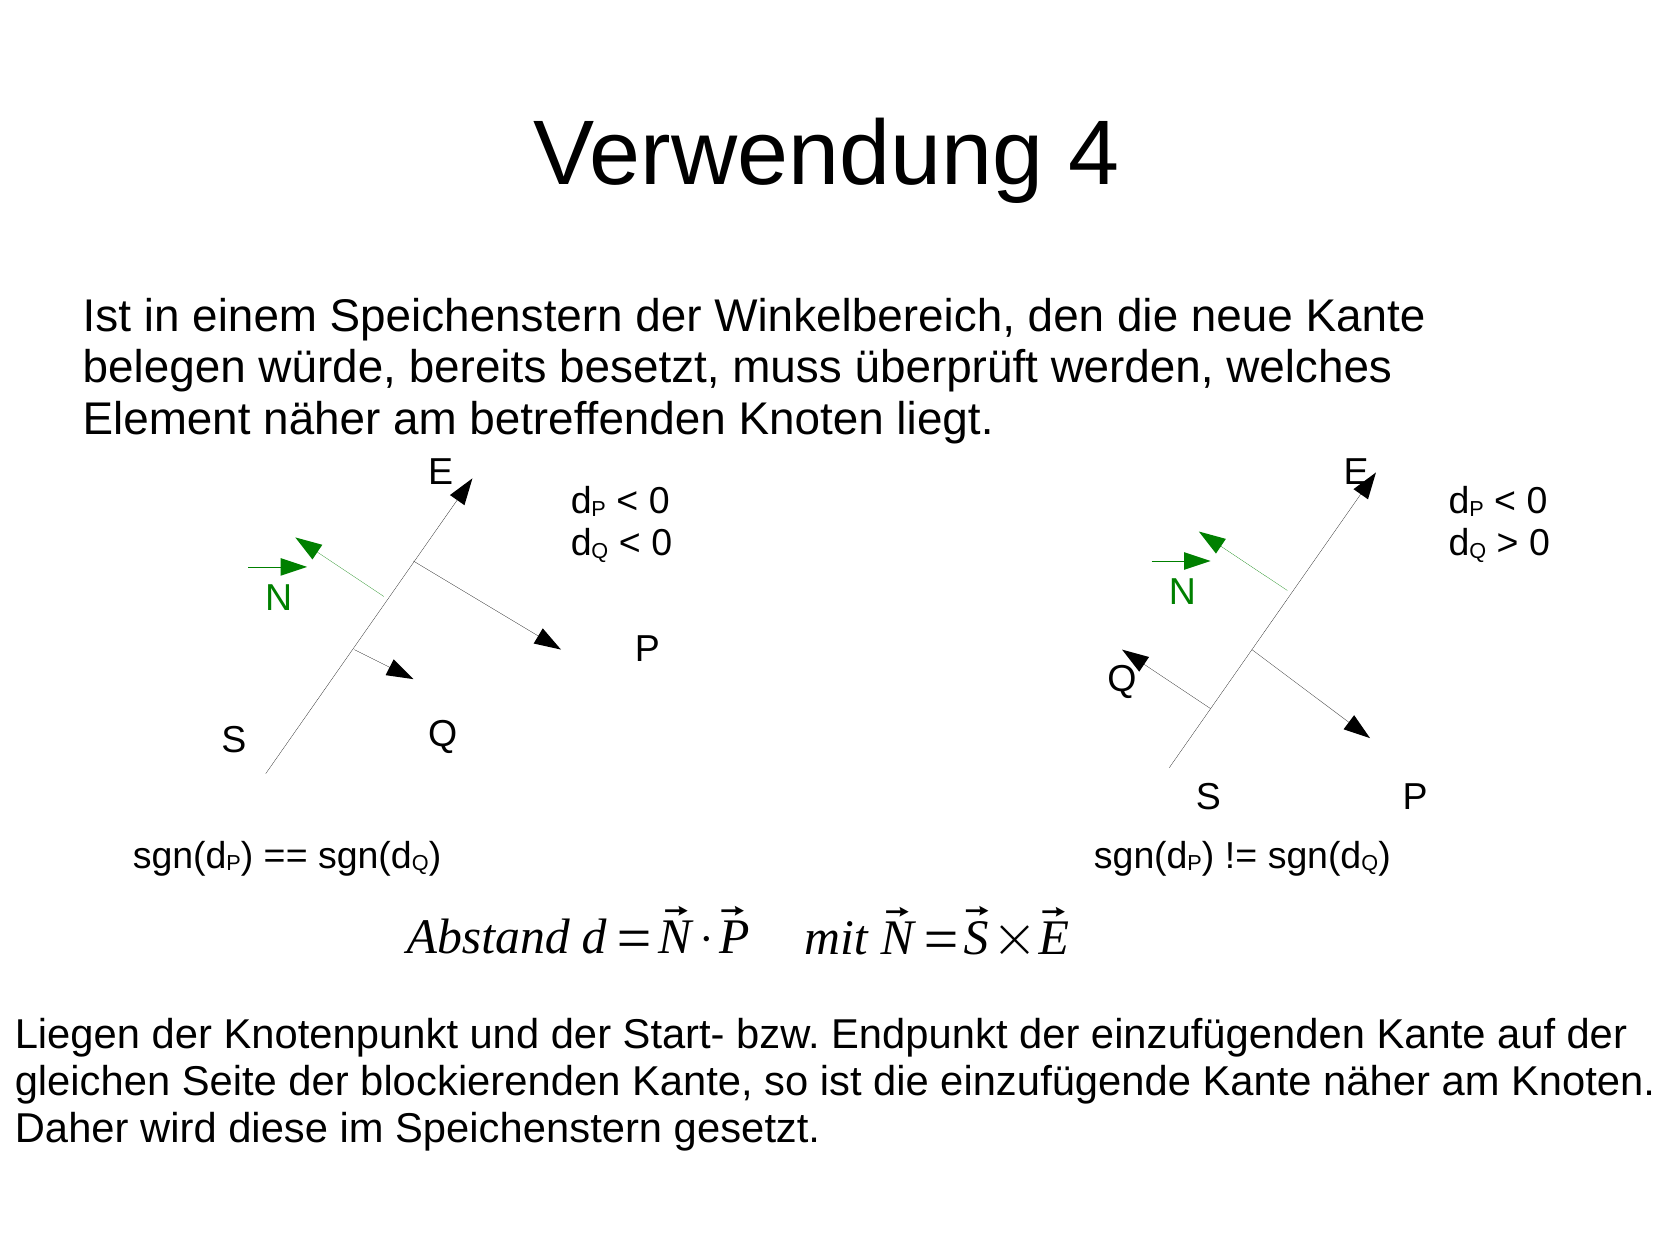

# Verwendung 4
Ist in einem Speichenstern der Winkelbereich, den die neue Kante belegen würde, bereits besetzt, muss überprüft werden, welches Element näher am betreffenden Knoten liegt.
E
E
dP < 0
dQ < 0
dP < 0
dQ > 0
N
N
P
Q
Q
S
S
P
sgn(dP) == sgn(dQ)
sgn(dP) != sgn(dQ)
Liegen der Knotenpunkt und der Start- bzw. Endpunkt der einzufügenden Kante auf der
gleichen Seite der blockierenden Kante, so ist die einzufügende Kante näher am Knoten.
Daher wird diese im Speichenstern gesetzt.